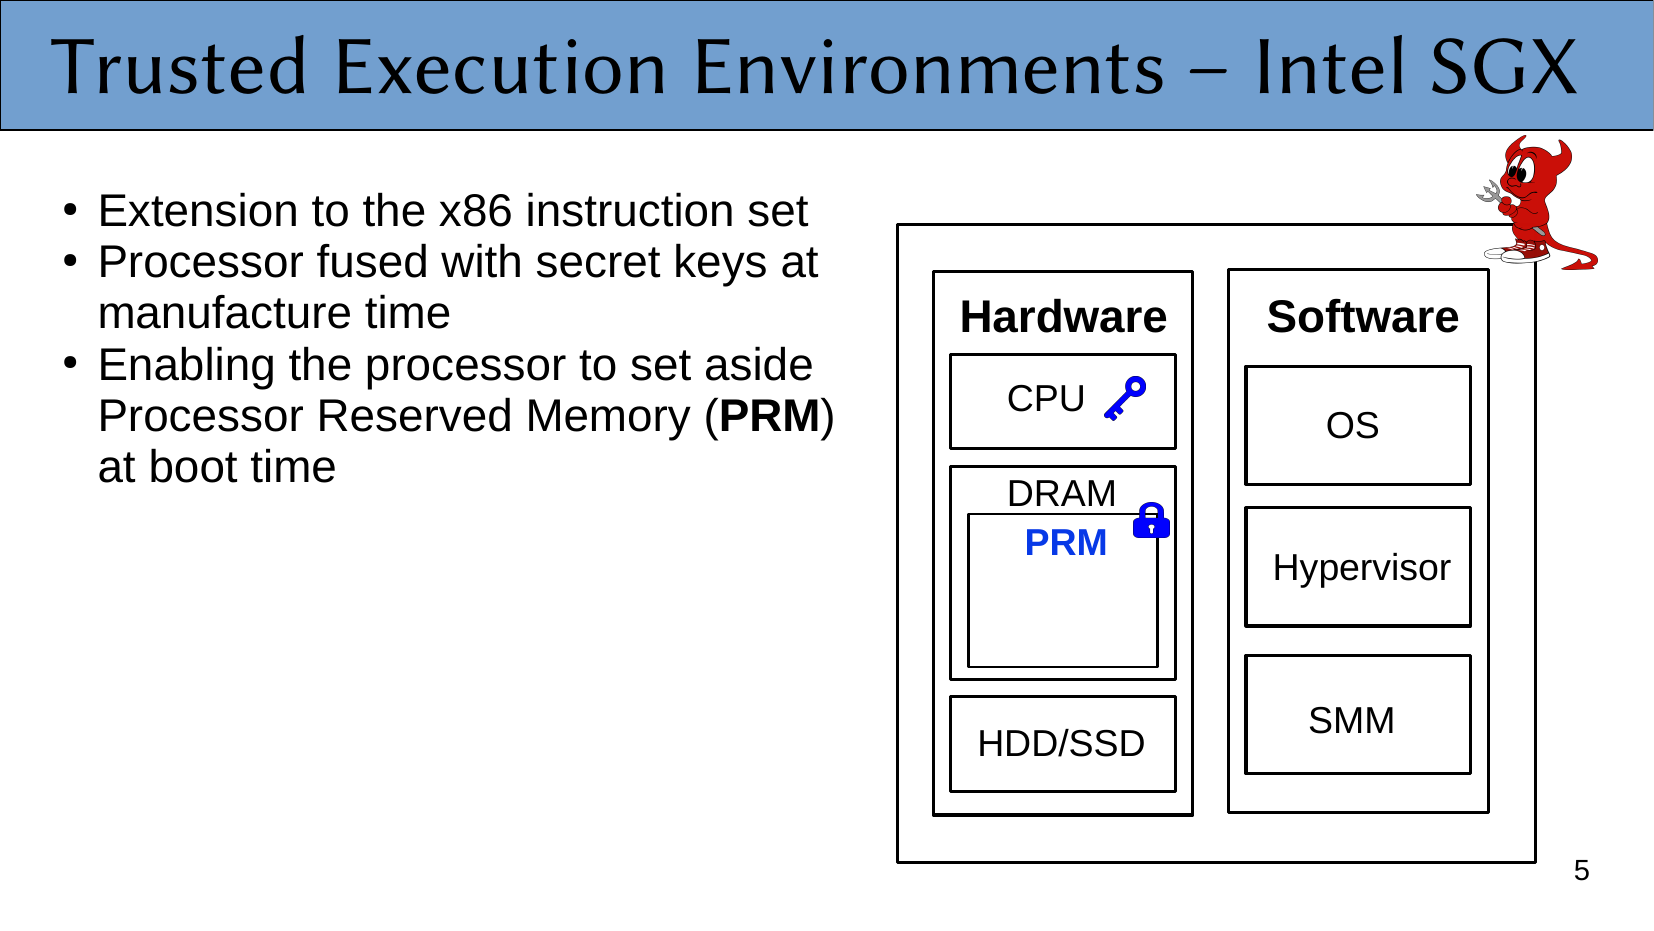

Trusted Execution Environments – Intel SGX
Extension to the x86 instruction set
Processor fused with secret keys at manufacture time
Enabling the processor to set aside Processor Reserved Memory (PRM)
at boot time
Hardware
Software
CPU
OS
DRAM
PRM
Hypervisor
SMM
HDD/SSD
5